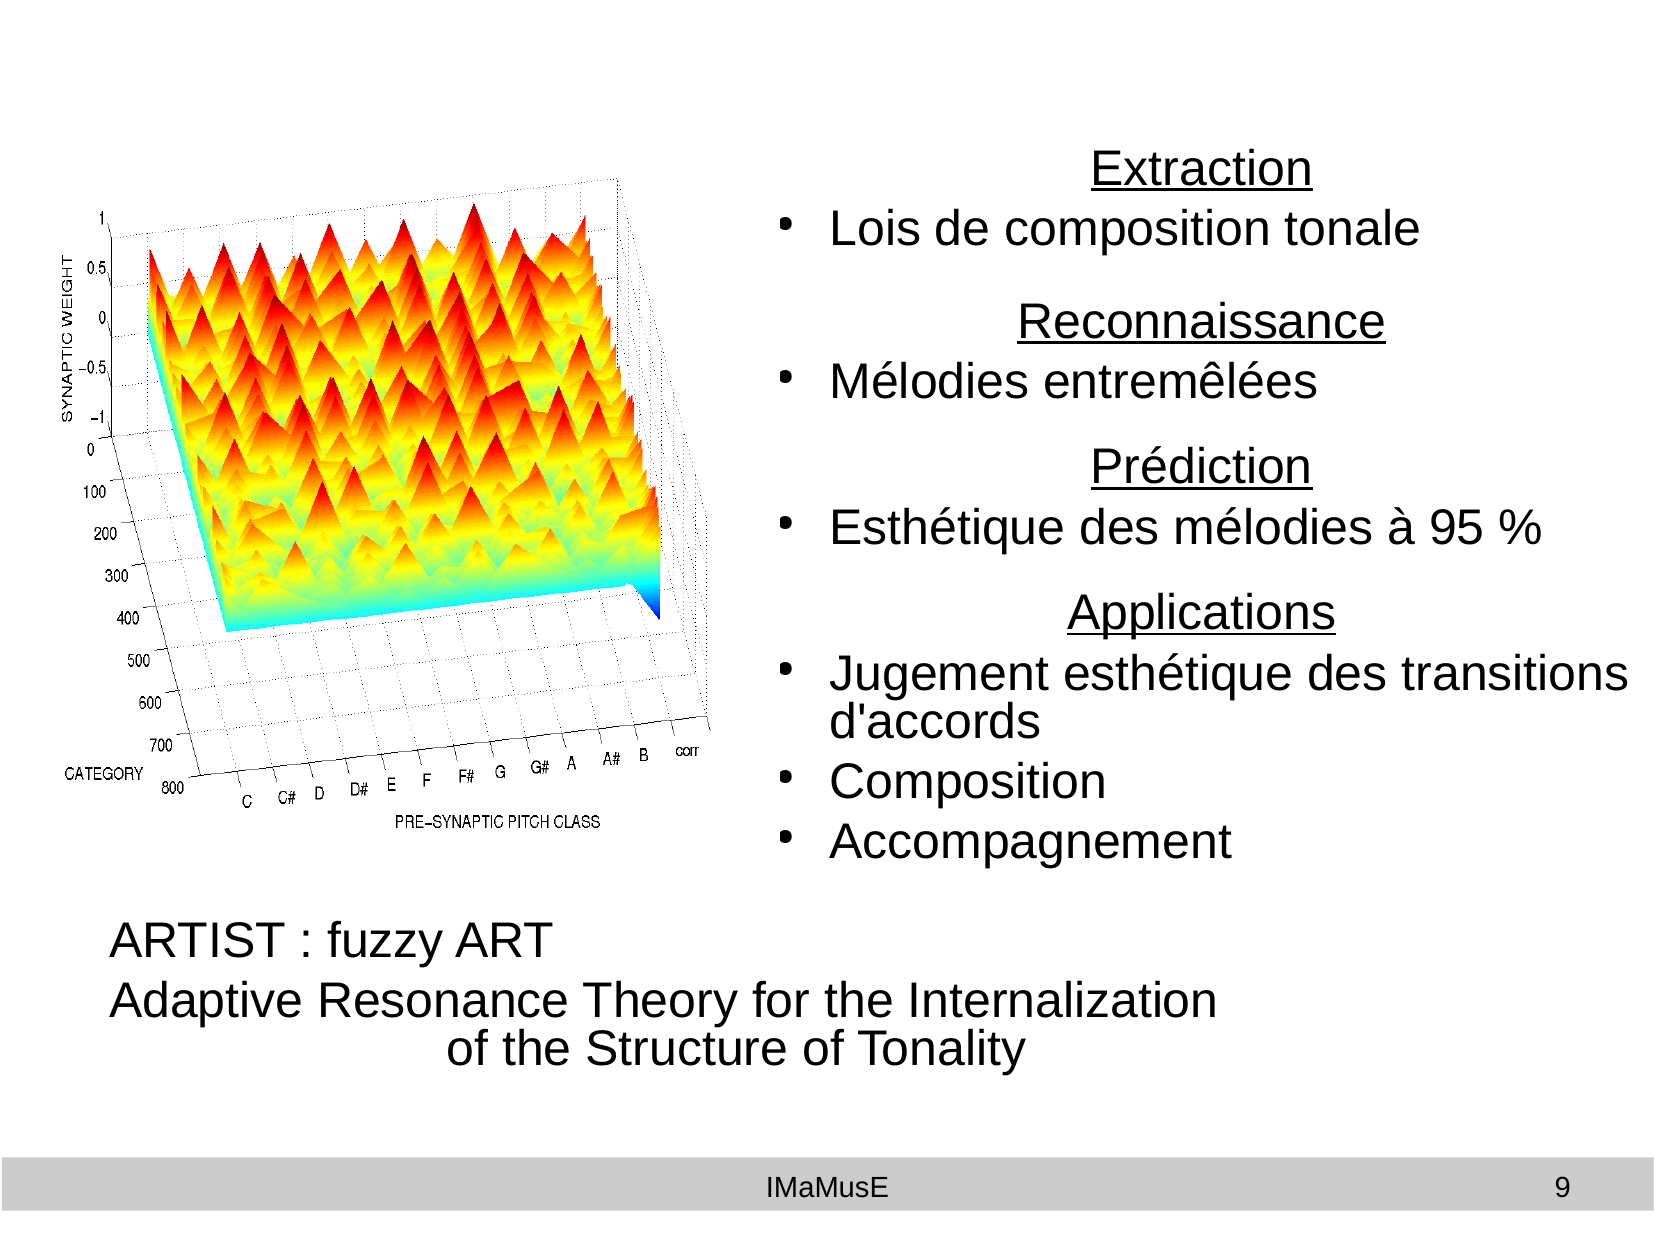

# Outil: Modèle cognitif musical ARTIST
Extraction
Lois de composition tonale
Reconnaissance
Mélodies entremêlées
Prédiction
Esthétique des mélodies à 95 %
Applications
Jugement esthétique des transitions d'accords
Composition
Accompagnement
ARTIST : fuzzy ART
Adaptive Resonance Theory for the Internalization
of the Structure of Tonality
Imamuse
9